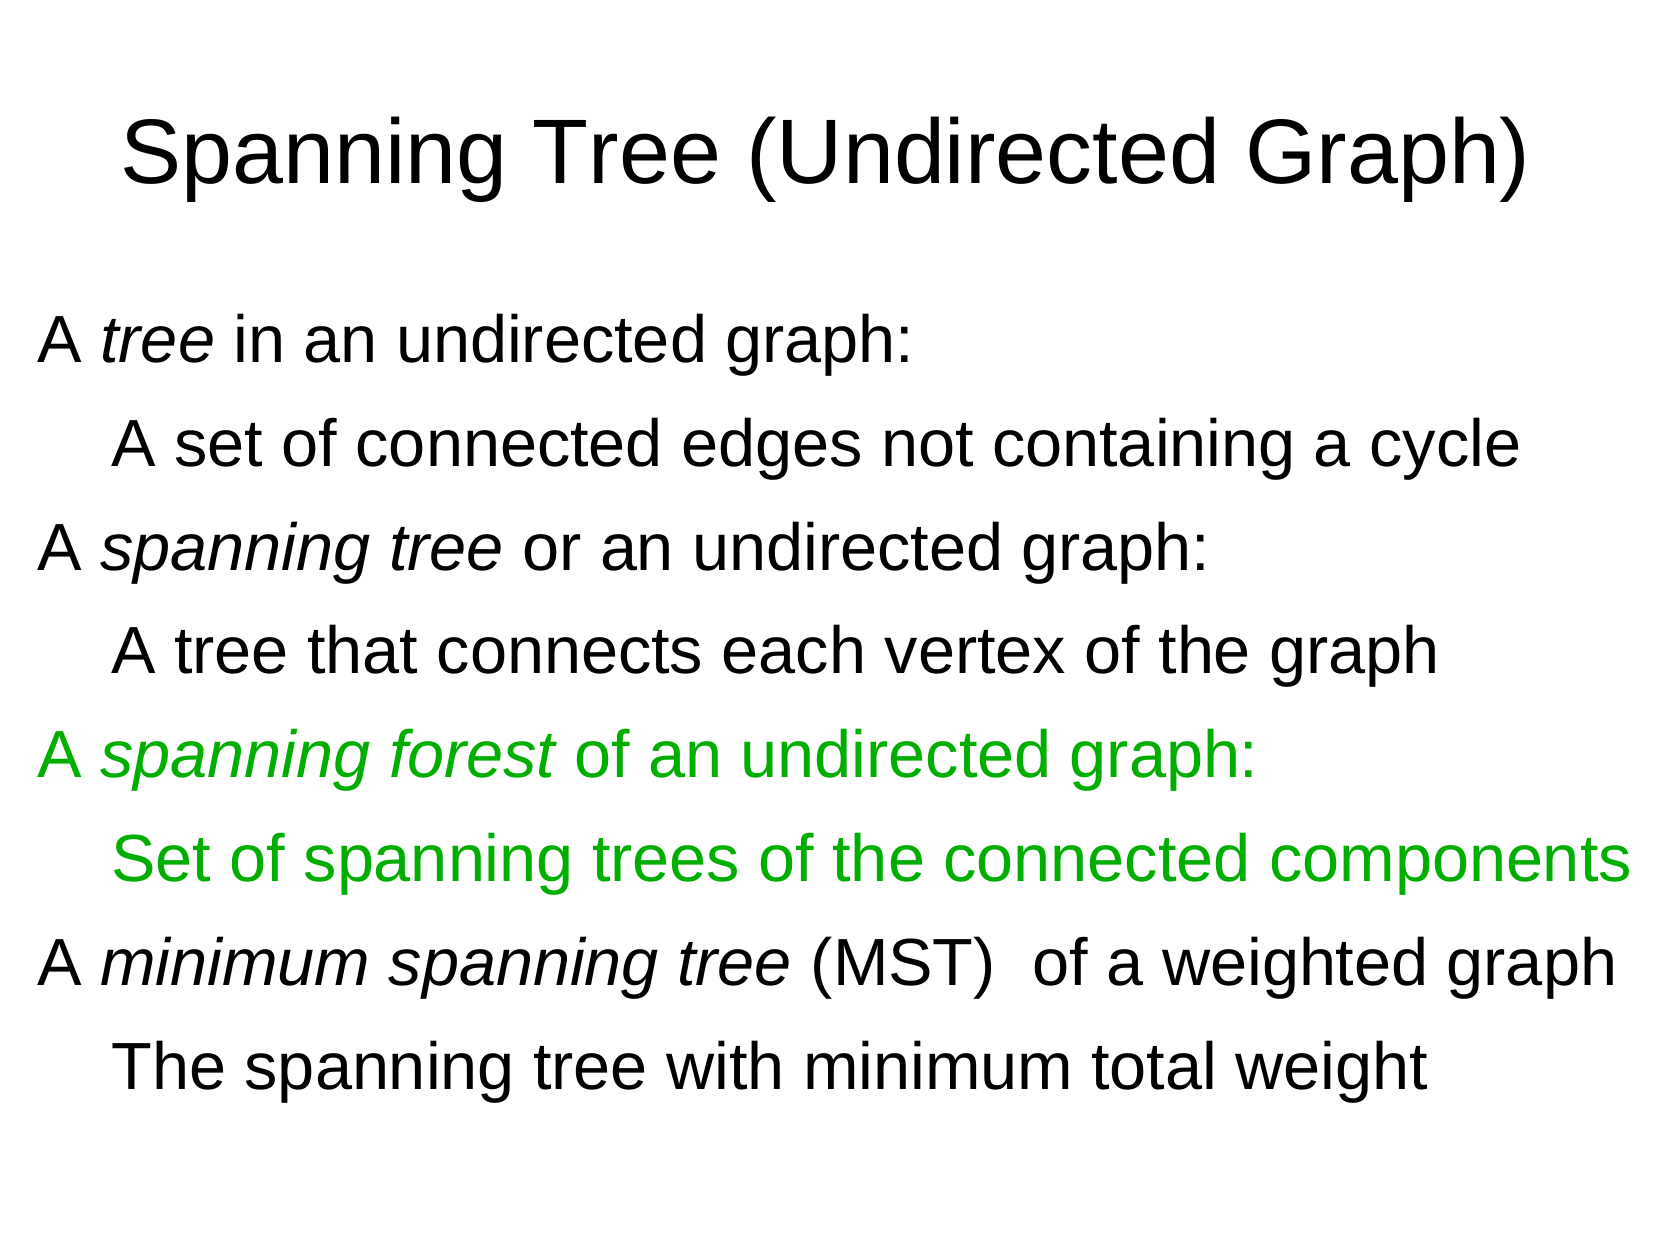

# Spanning Tree (Undirected Graph)
A tree in an undirected graph:
 A set of connected edges not containing a cycle
A spanning tree or an undirected graph:
 A tree that connects each vertex of the graph
A spanning forest of an undirected graph:
 Set of spanning trees of the connected components
A minimum spanning tree (MST) of a weighted graph
 The spanning tree with minimum total weight